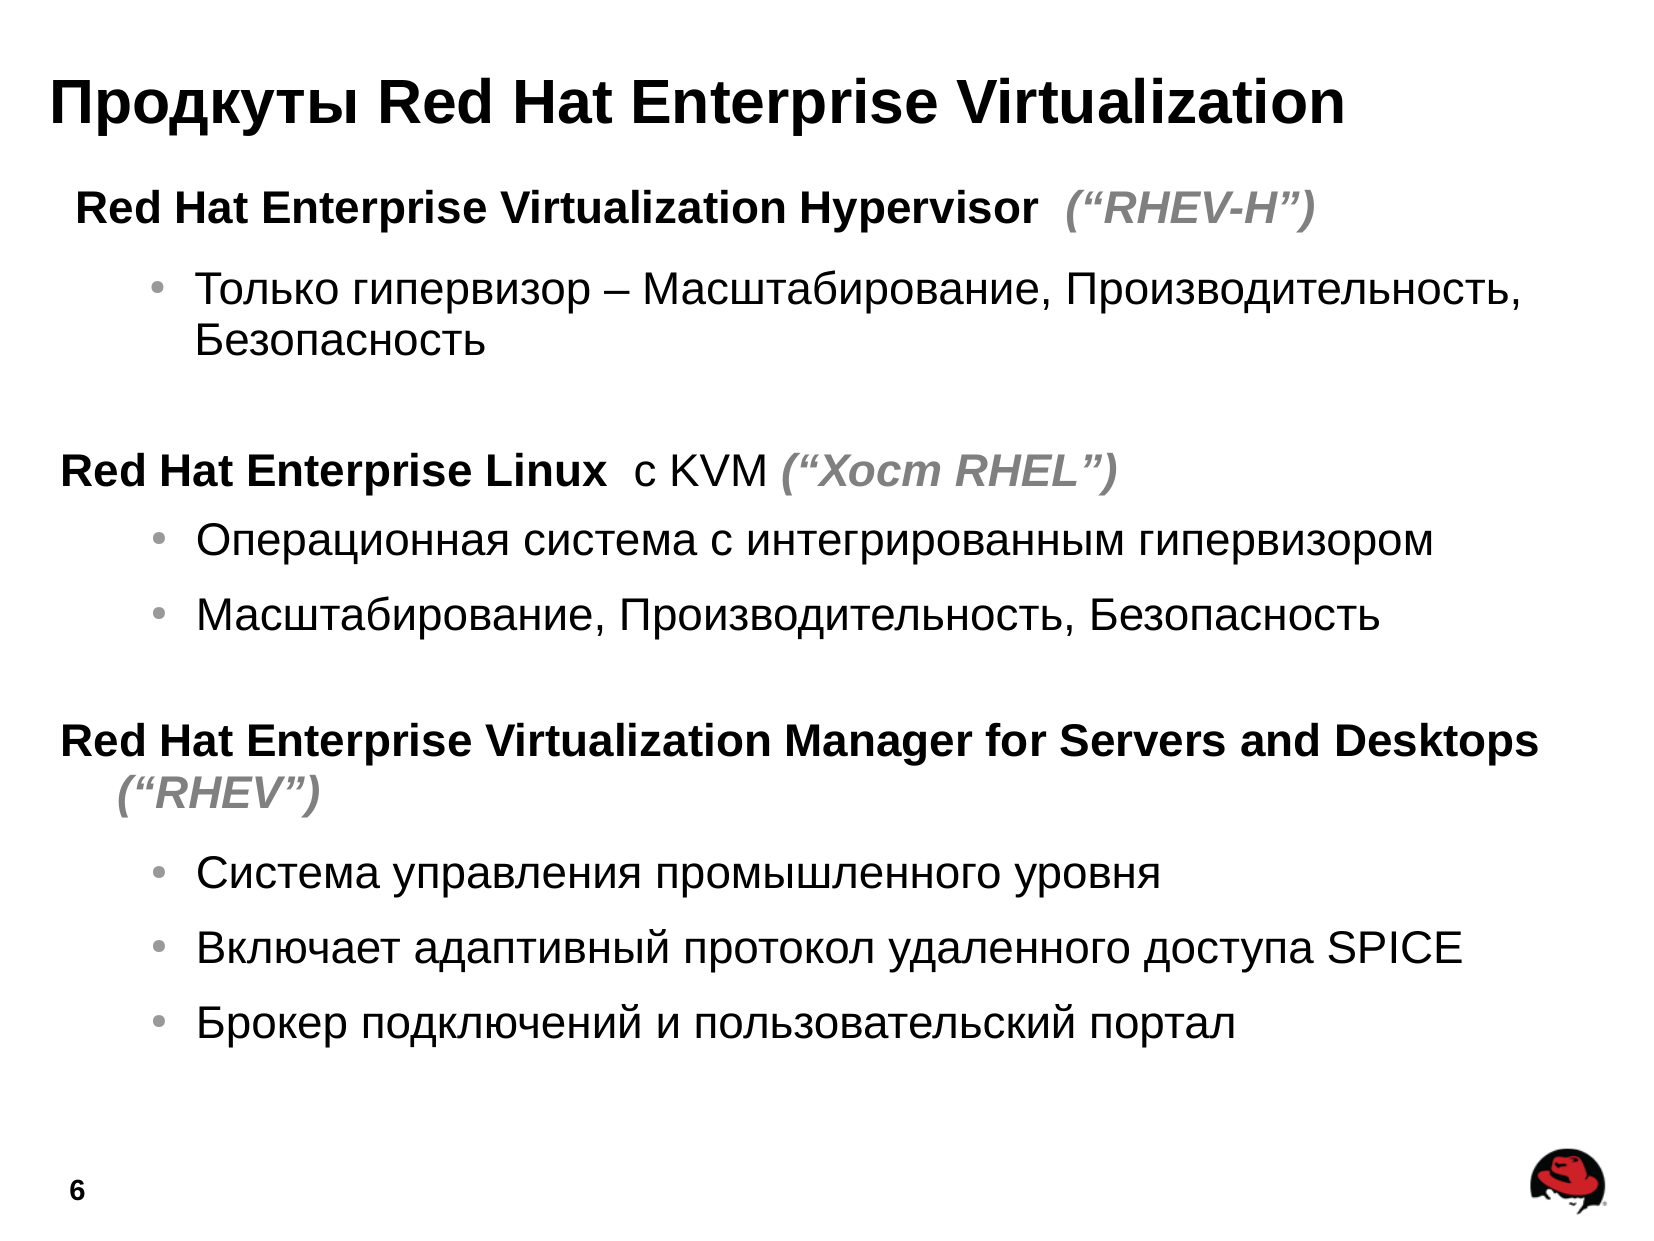

# Продкуты Red Hat Enterprise Virtualization
Red Hat Enterprise Virtualization Hypervisor (“RHEV-H”)
Только гипервизор – Масштабирование, Производительность, Безопасность
Red Hat Enterprise Linux с KVM (“Хост RHEL”)
Операционная система с интегрированным гипервизором
Масштабирование, Производительность, Безопасность
Red Hat Enterprise Virtualization Manager for Servers and Desktops (“RHEV”)
Система управления промышленного уровня
Включает адаптивный протокол удаленного доступа SPICE
Брокер подключений и пользовательский портал